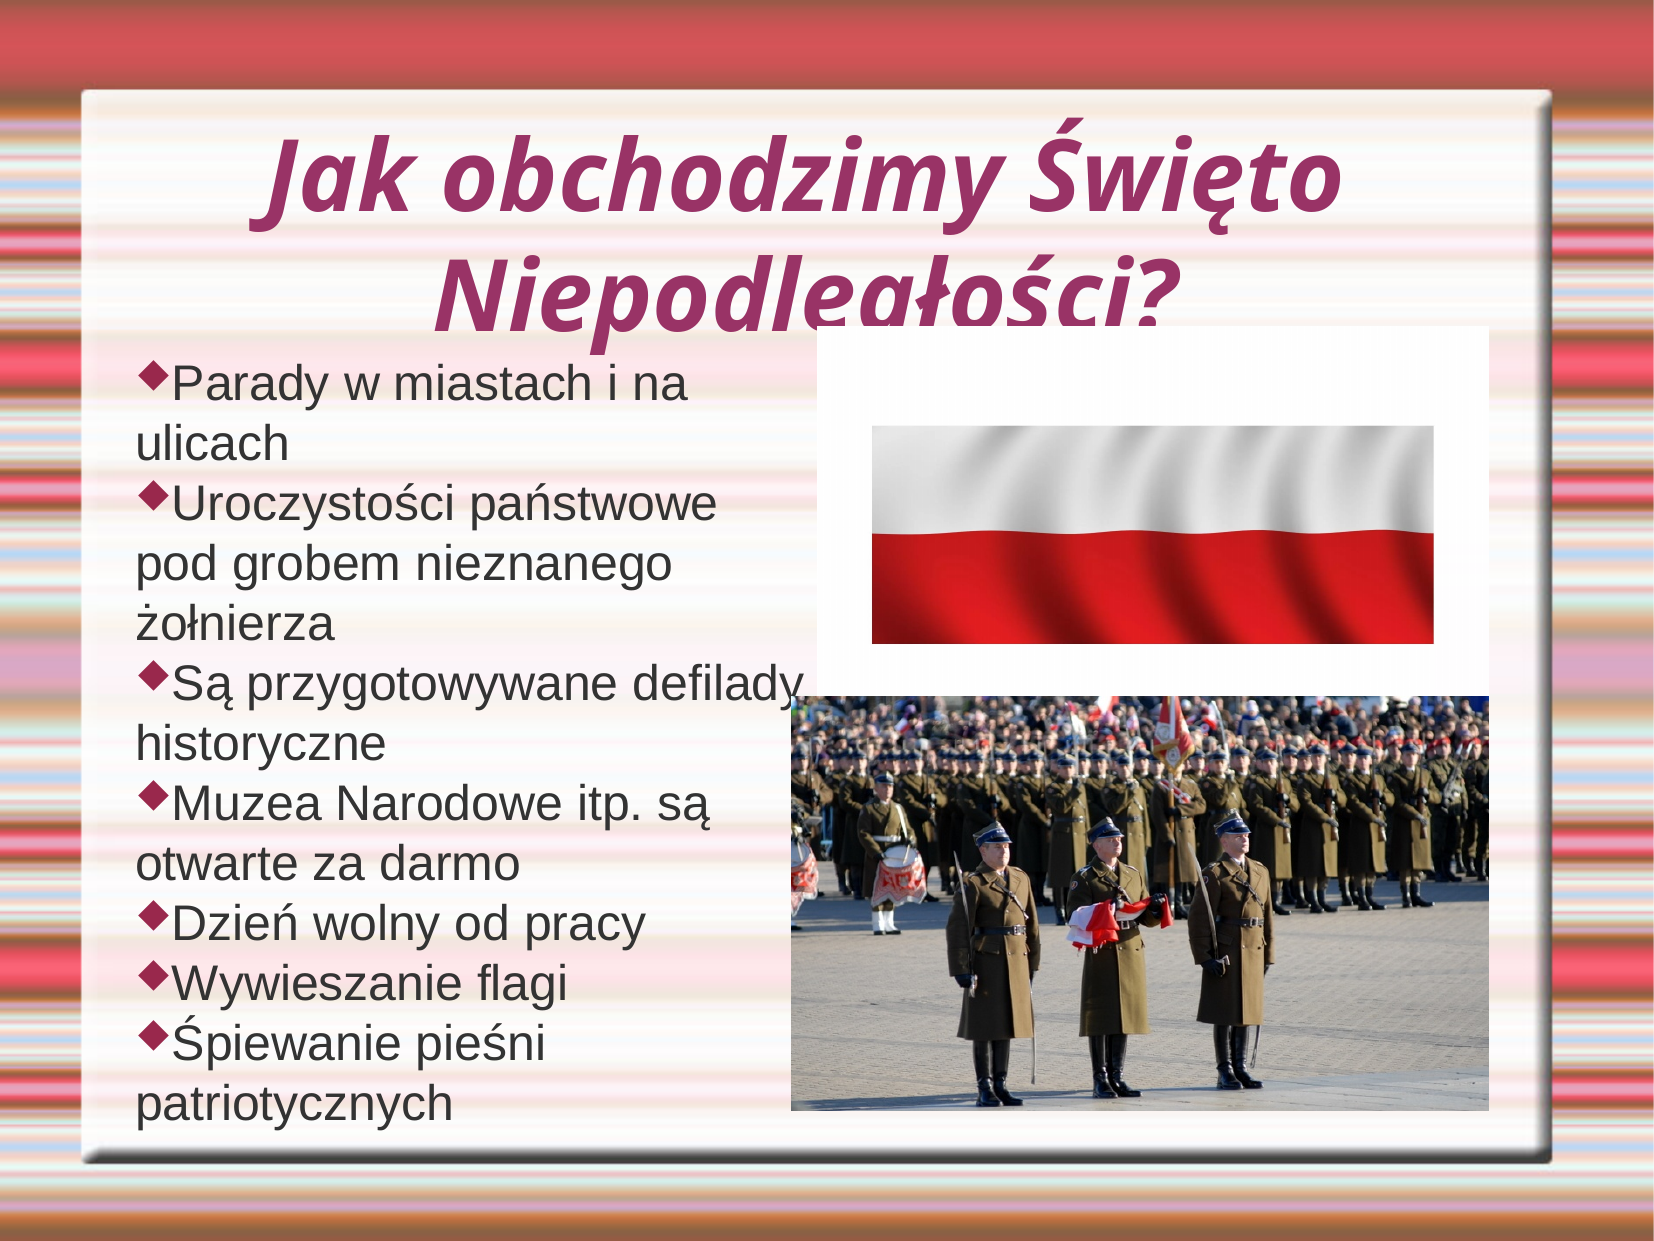

# Jak obchodzimy Święto Niepodległości?
Parady w miastach i na ulicach
Uroczystości państwowe pod grobem nieznanego żołnierza
Są przygotowywane defilady historyczne
Muzea Narodowe itp. są otwarte za darmo
Dzień wolny od pracy
Wywieszanie flagi
Śpiewanie pieśni patriotycznych